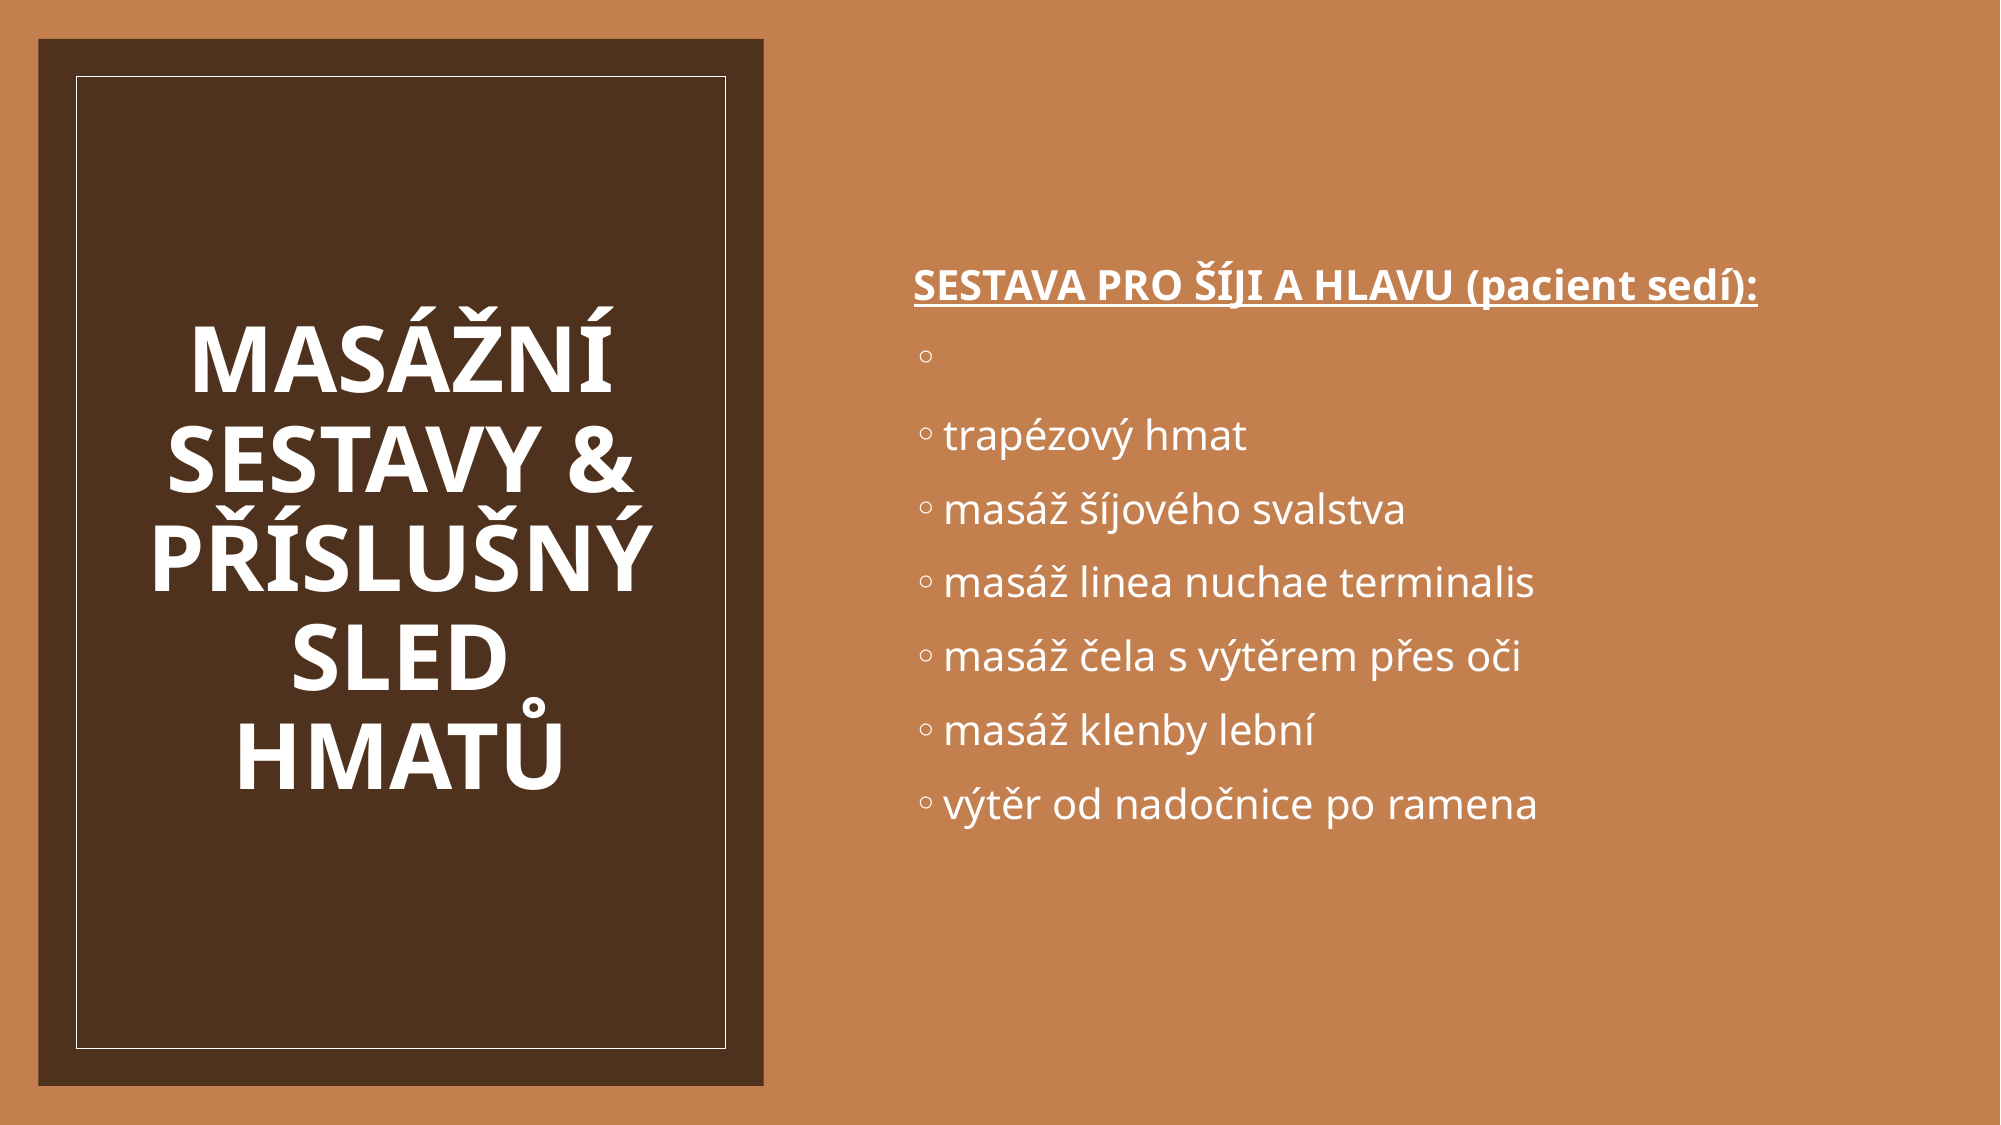

SESTAVA PRO ŠÍJI A HLAVU (pacient sedí):
trapézový hmat
masáž šíjového svalstva
masáž linea nuchae terminalis
masáž čela s výtěrem přes oči
masáž klenby lební
výtěr od nadočnice po ramena
# MASÁŽNÍ SESTAVY & PŘÍSLUŠNÝ SLED HMATŮ